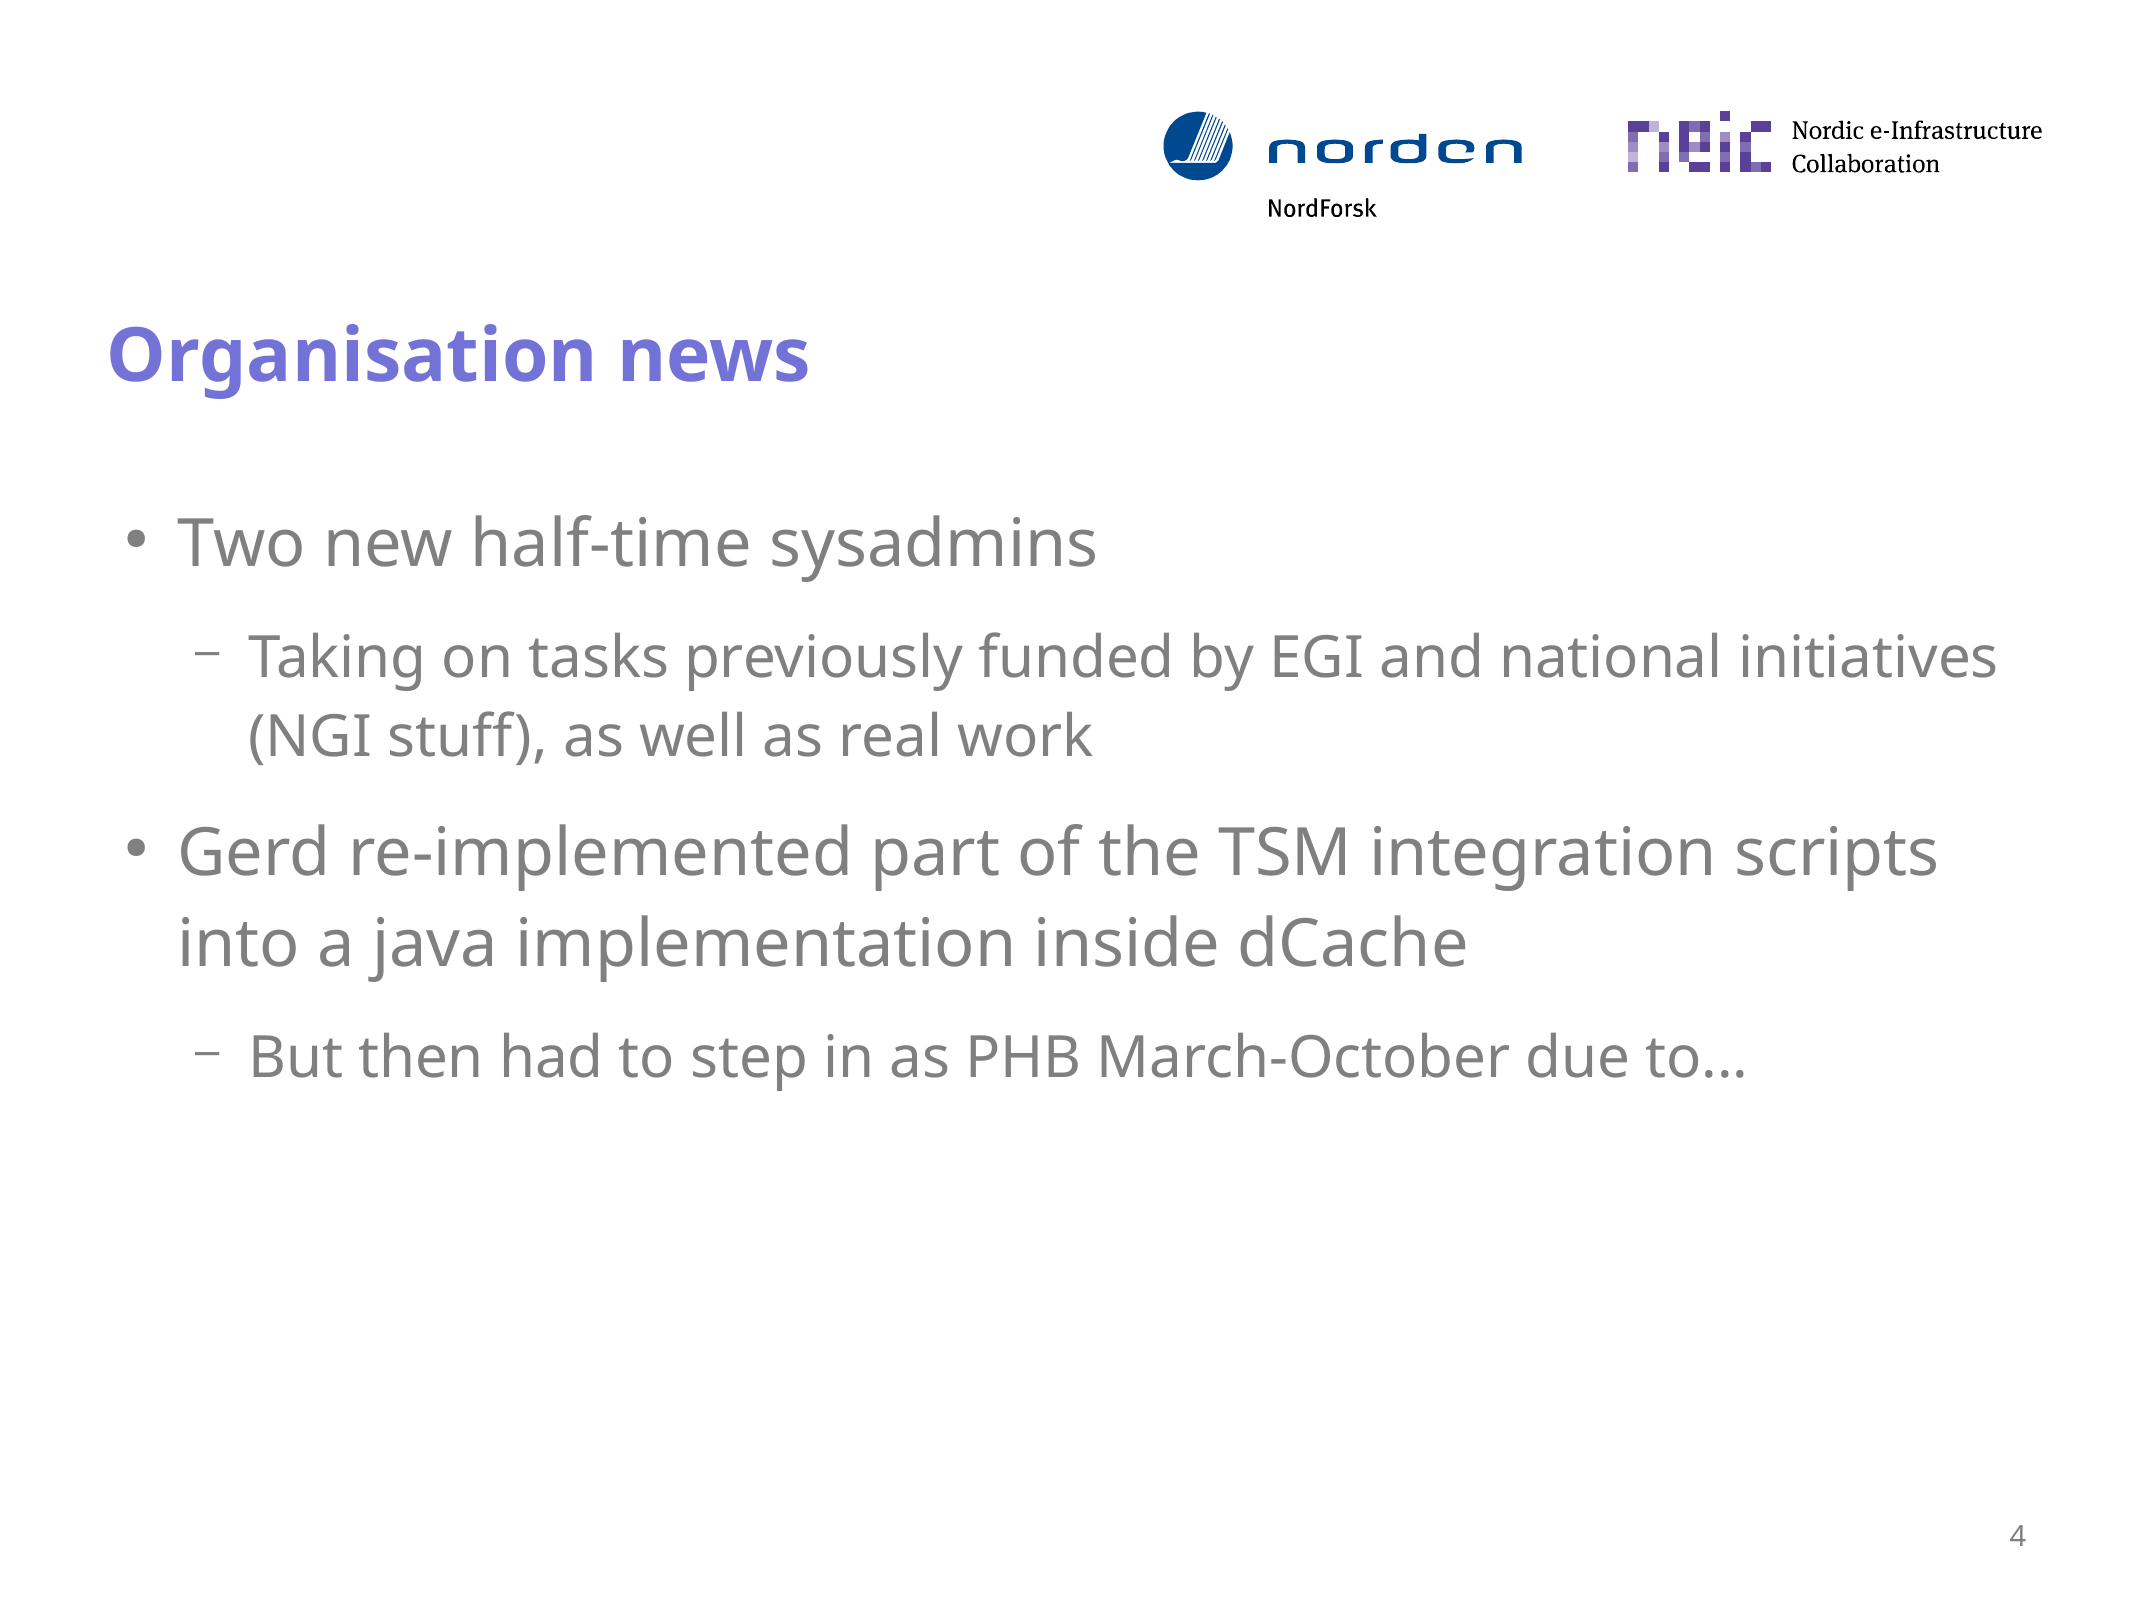

# Organisation news
Two new half-time sysadmins
Taking on tasks previously funded by EGI and national initiatives (NGI stuff), as well as real work
Gerd re-implemented part of the TSM integration scripts into a java implementation inside dCache
But then had to step in as PHB March-October due to...
4